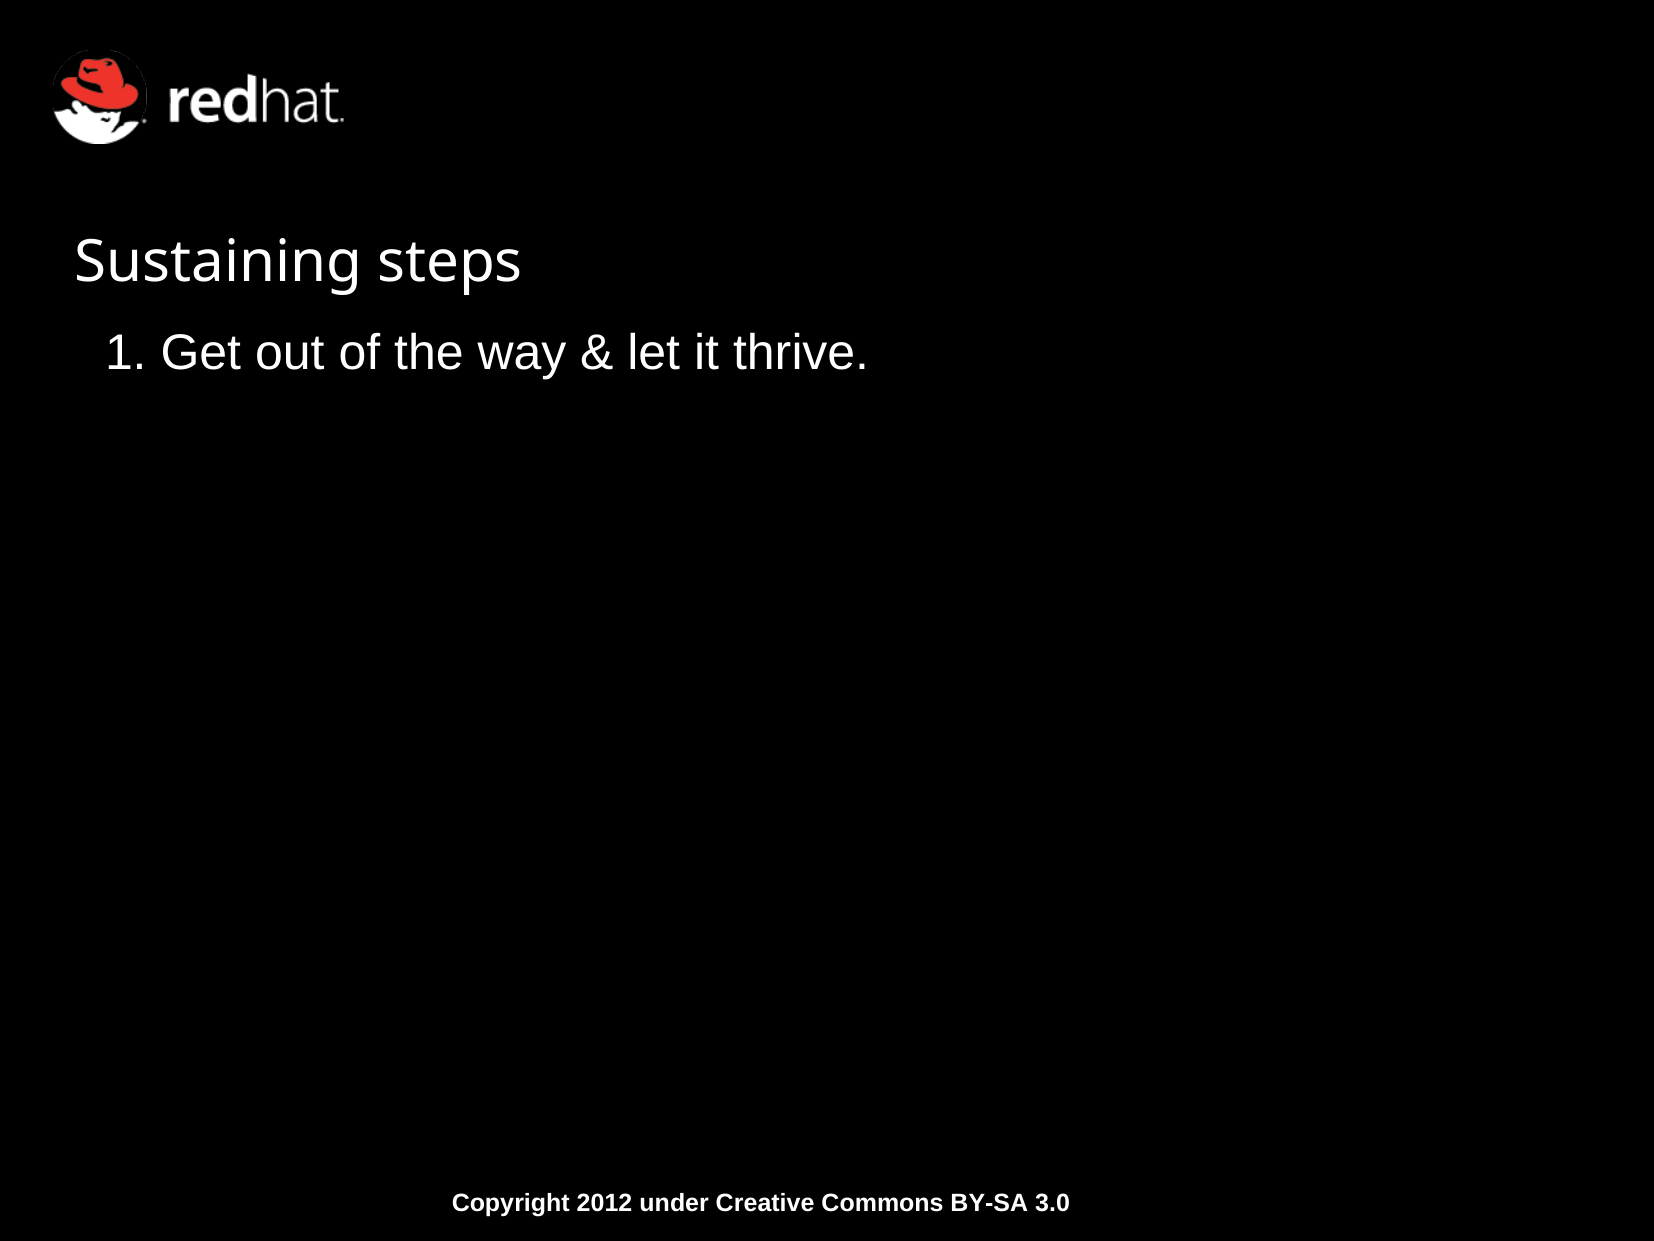

# Sustaining steps
 1. Get out of the way & let it thrive.